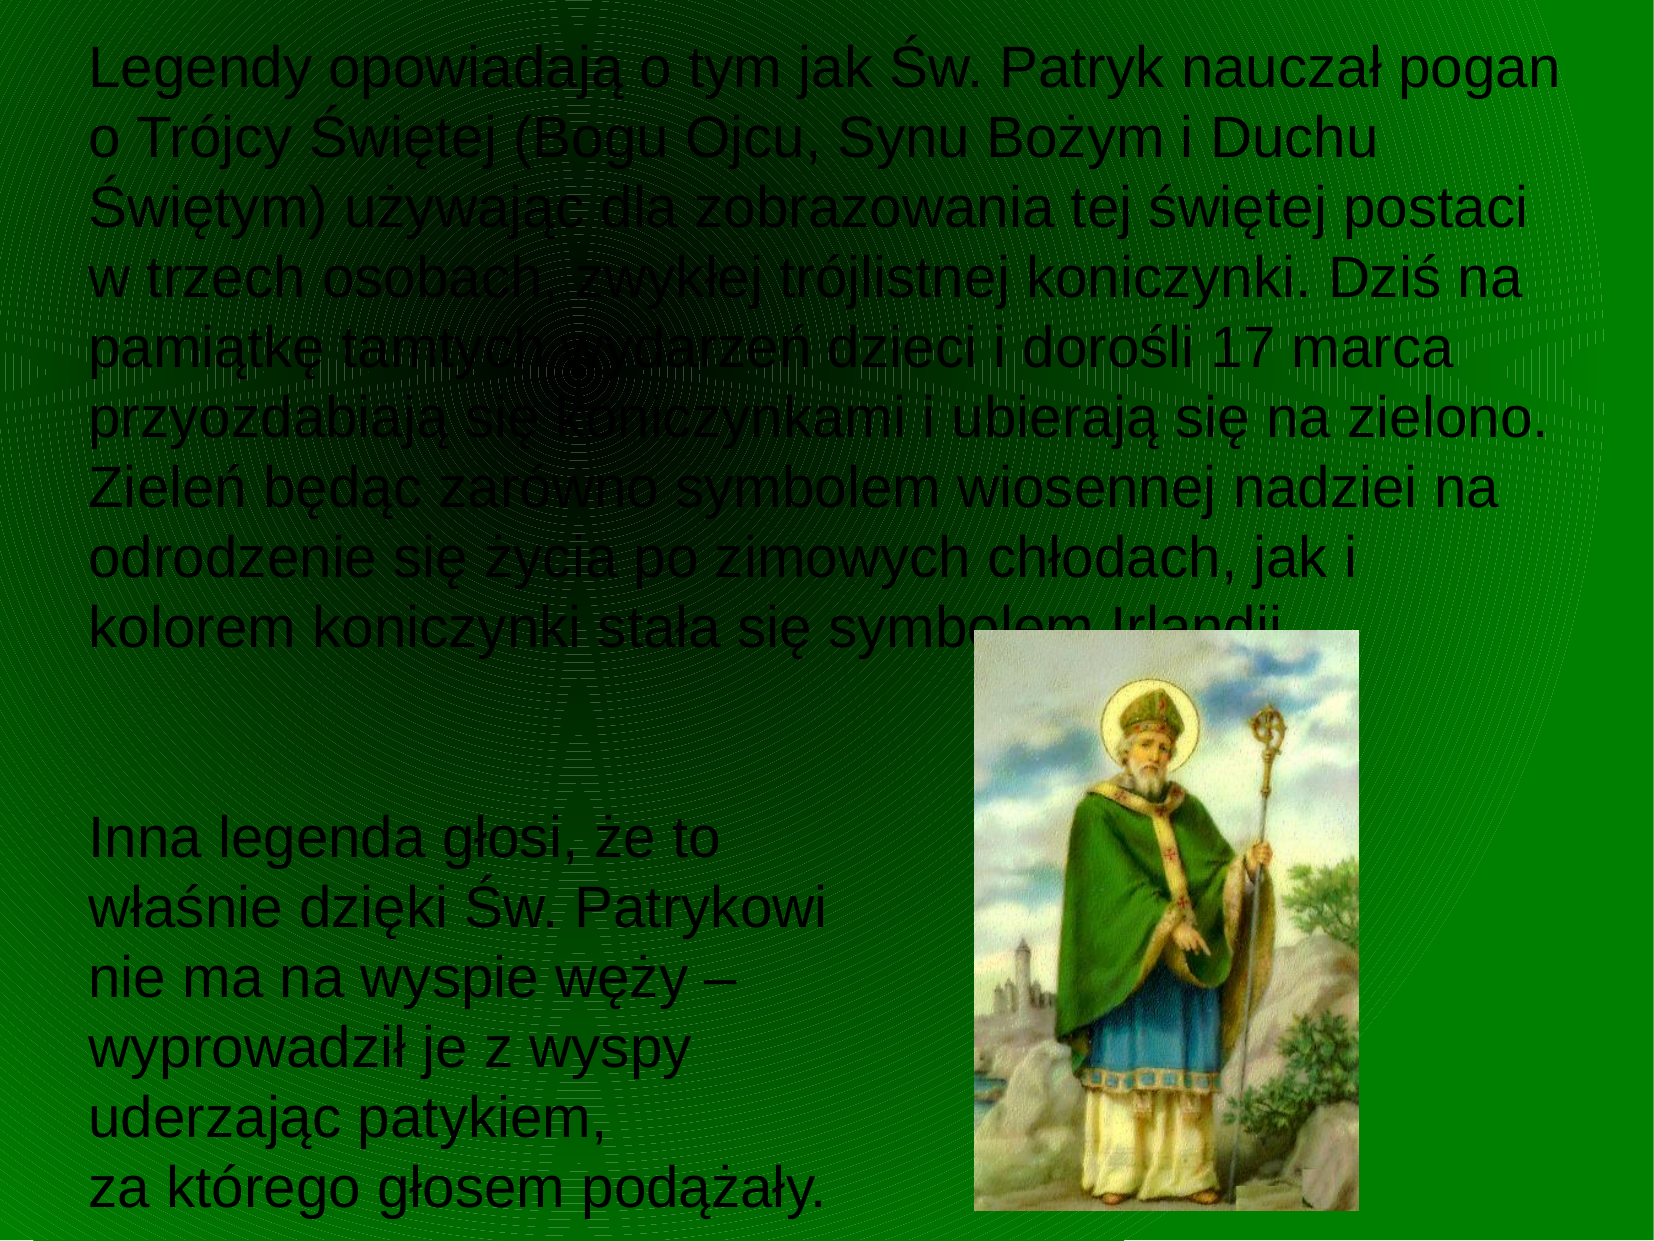

# Legendy opowiadają o tym jak Św. Patryk nauczał pogan o Trójcy Świętej (Bogu Ojcu, Synu Bożym i Duchu Świętym) używając dla zobrazowania tej świętej postaci w trzech osobach, zwykłej trójlistnej koniczynki. Dziś na pamiątkę tamtych wydarzeń dzieci i dorośli 17 marca przyozdabiają się koniczynkami i ubierają się na zielono. Zieleń będąc zarówno symbolem wiosennej nadziei na odrodzenie się życia po zimowych chłodach, jak i kolorem koniczynki stała się symbolem Irlandii. Inna legenda głosi, że to właśnie dzięki Św. Patrykowi nie ma na wyspie węży – wyprowadził je z wyspy uderzając patykiem, za którego głosem podążały.